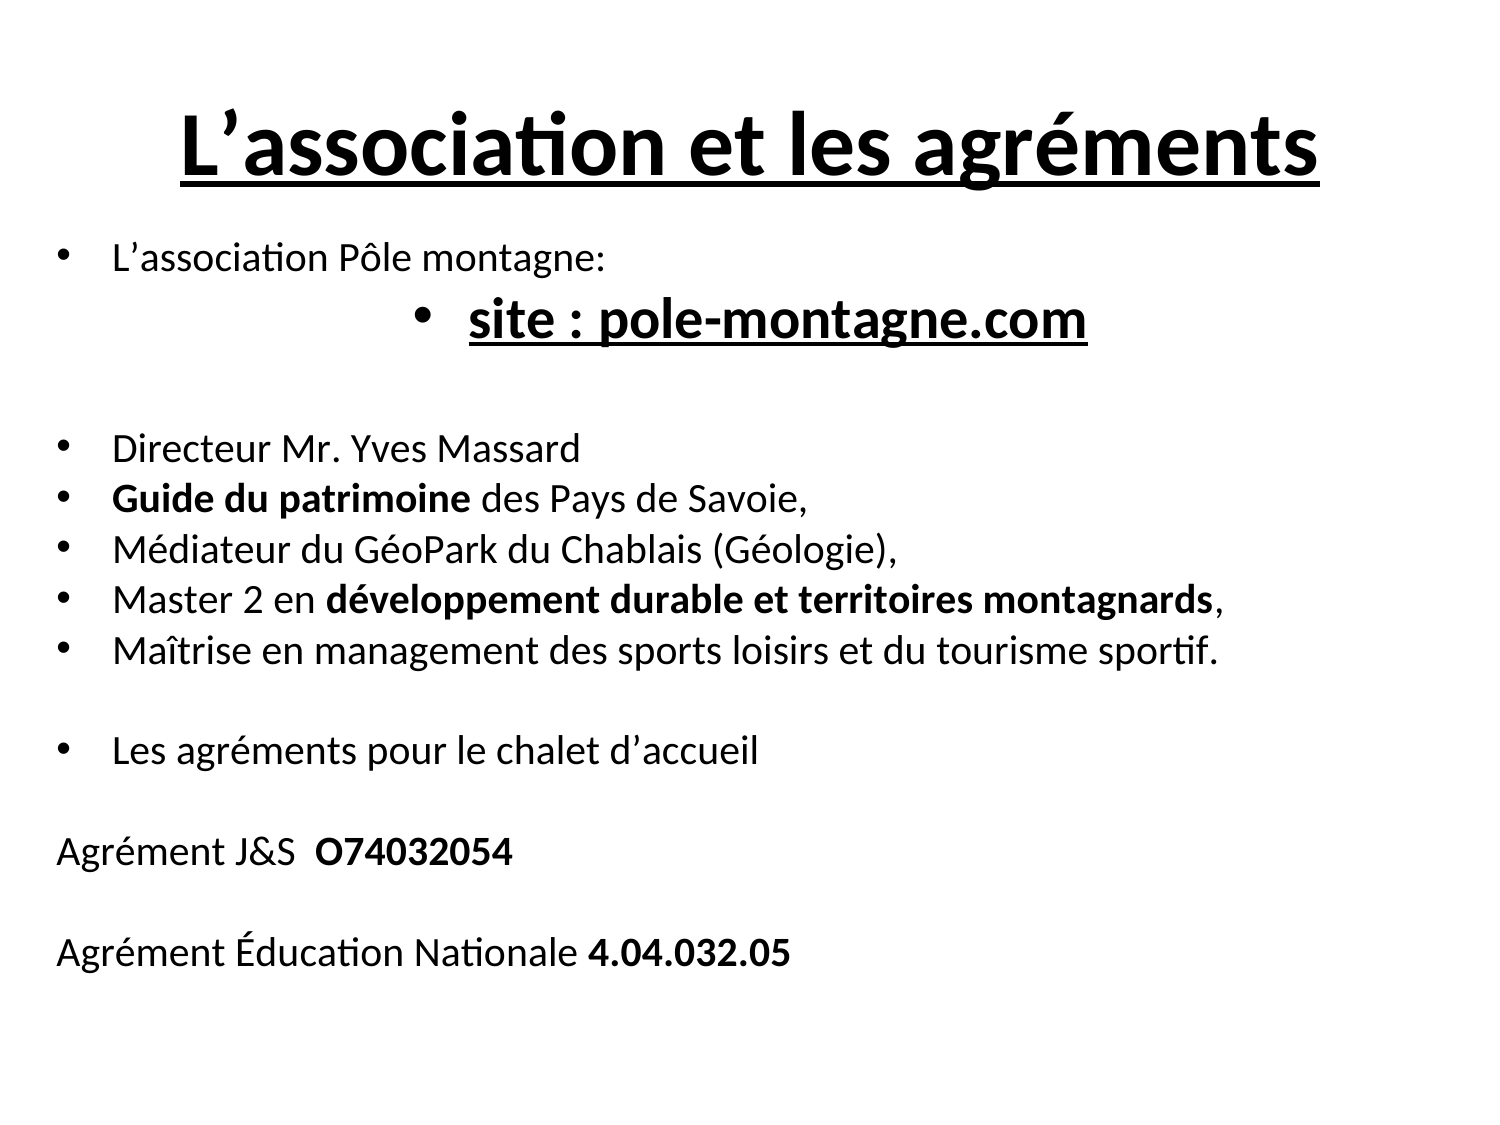

L’association et les agréments
L’association Pôle montagne:
site : pole-montagne.com
Directeur Mr. Yves Massard
Guide du patrimoine des Pays de Savoie,
Médiateur du GéoPark du Chablais (Géologie),
Master 2 en développement durable et territoires montagnards,
Maîtrise en management des sports loisirs et du tourisme sportif.
Les agréments pour le chalet d’accueil
Agrément J&S O74032054
Agrément Éducation Nationale 4.04.032.05